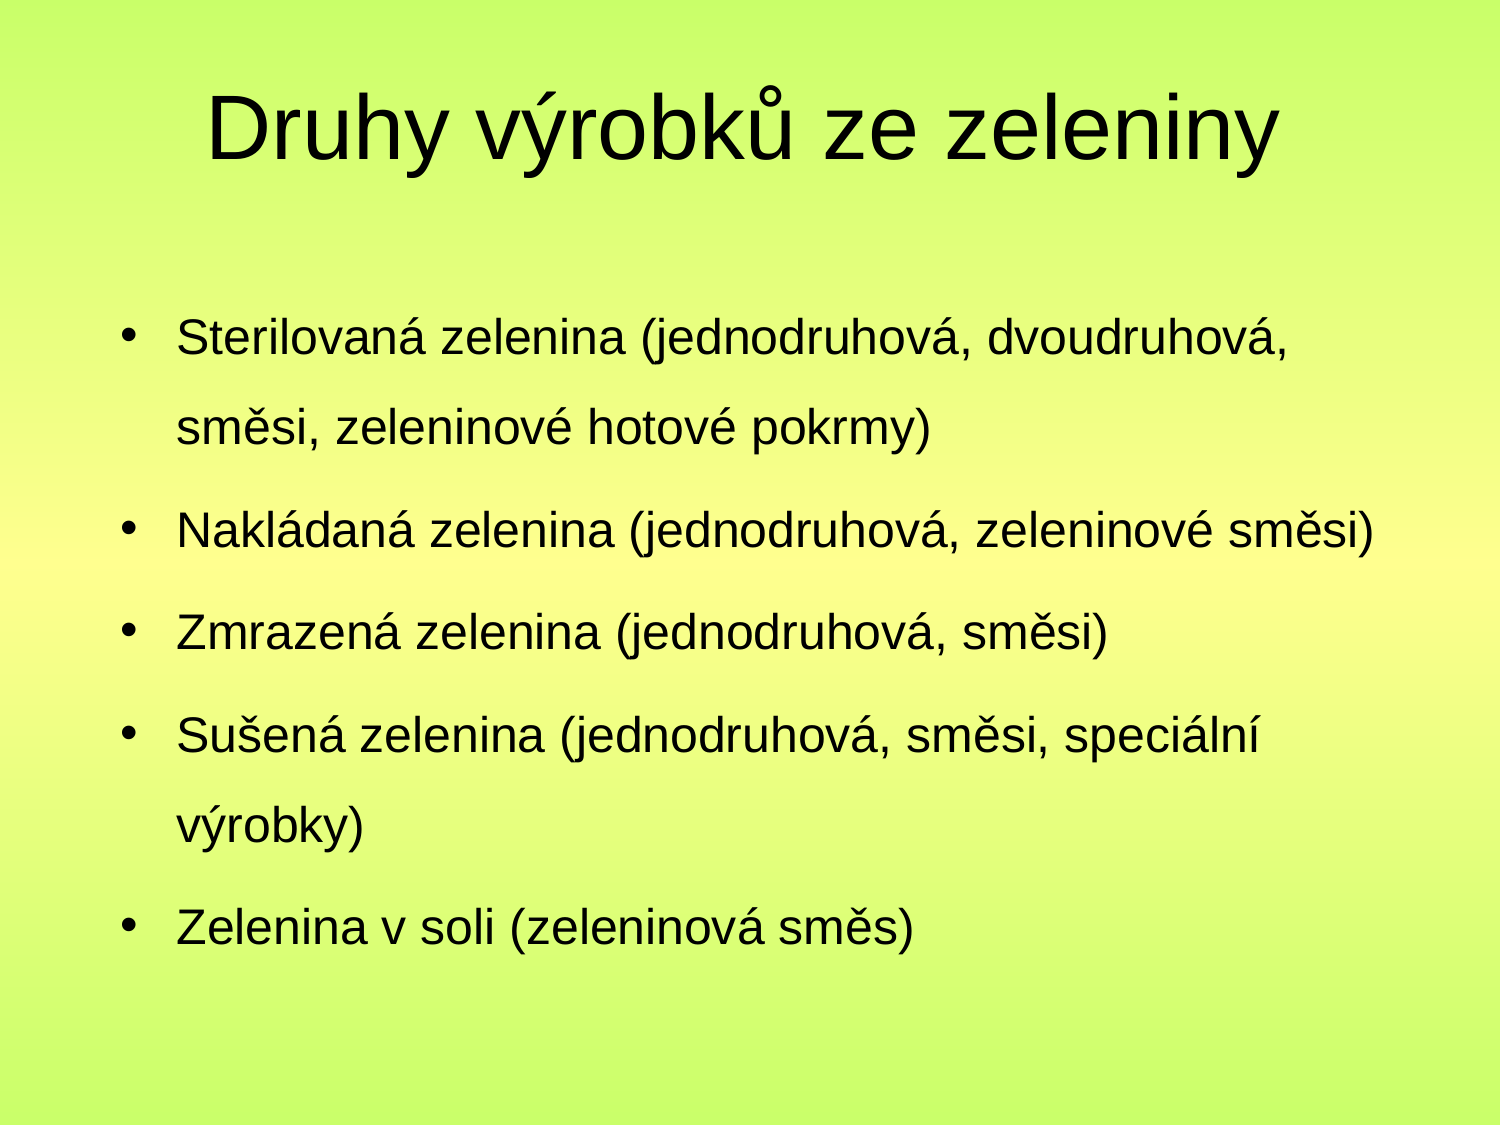

# Druhy výrobků ze zeleniny
Sterilovaná zelenina (jednodruhová, dvoudruhová, směsi, zeleninové hotové pokrmy)
Nakládaná zelenina (jednodruhová, zeleninové směsi)
Zmrazená zelenina (jednodruhová, směsi)
Sušená zelenina (jednodruhová, směsi, speciální výrobky)
Zelenina v soli (zeleninová směs)